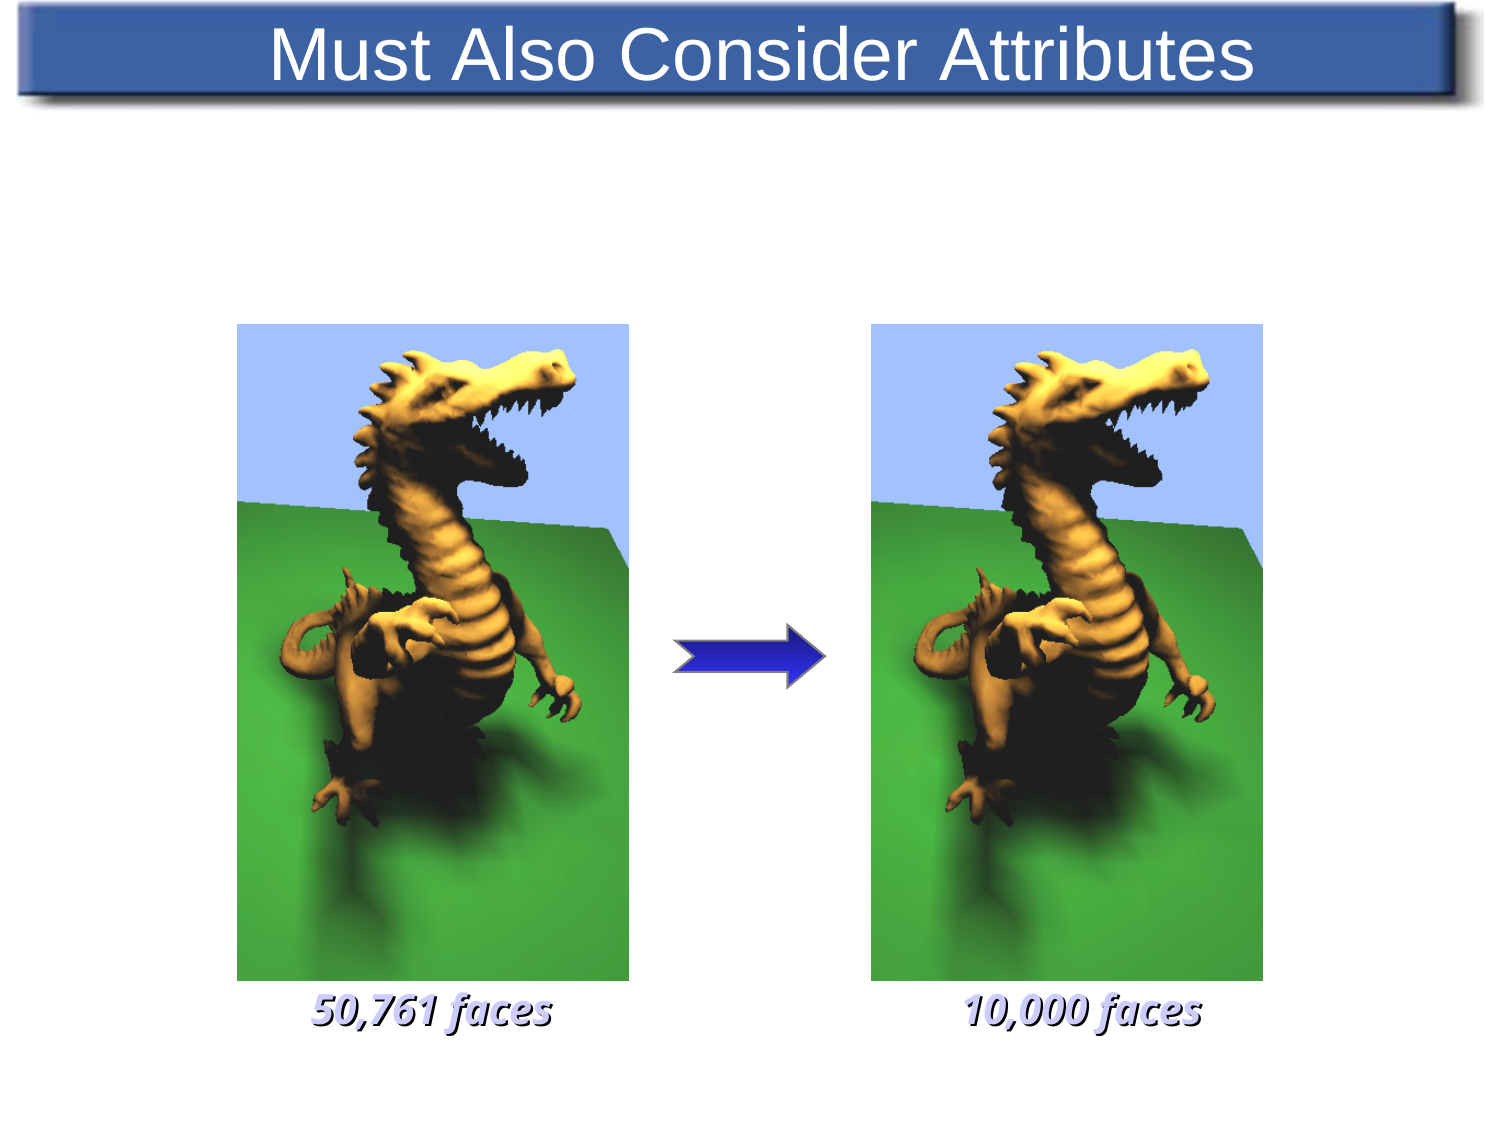

# Must Also Consider Attributes
50,761 faces
10,000 faces